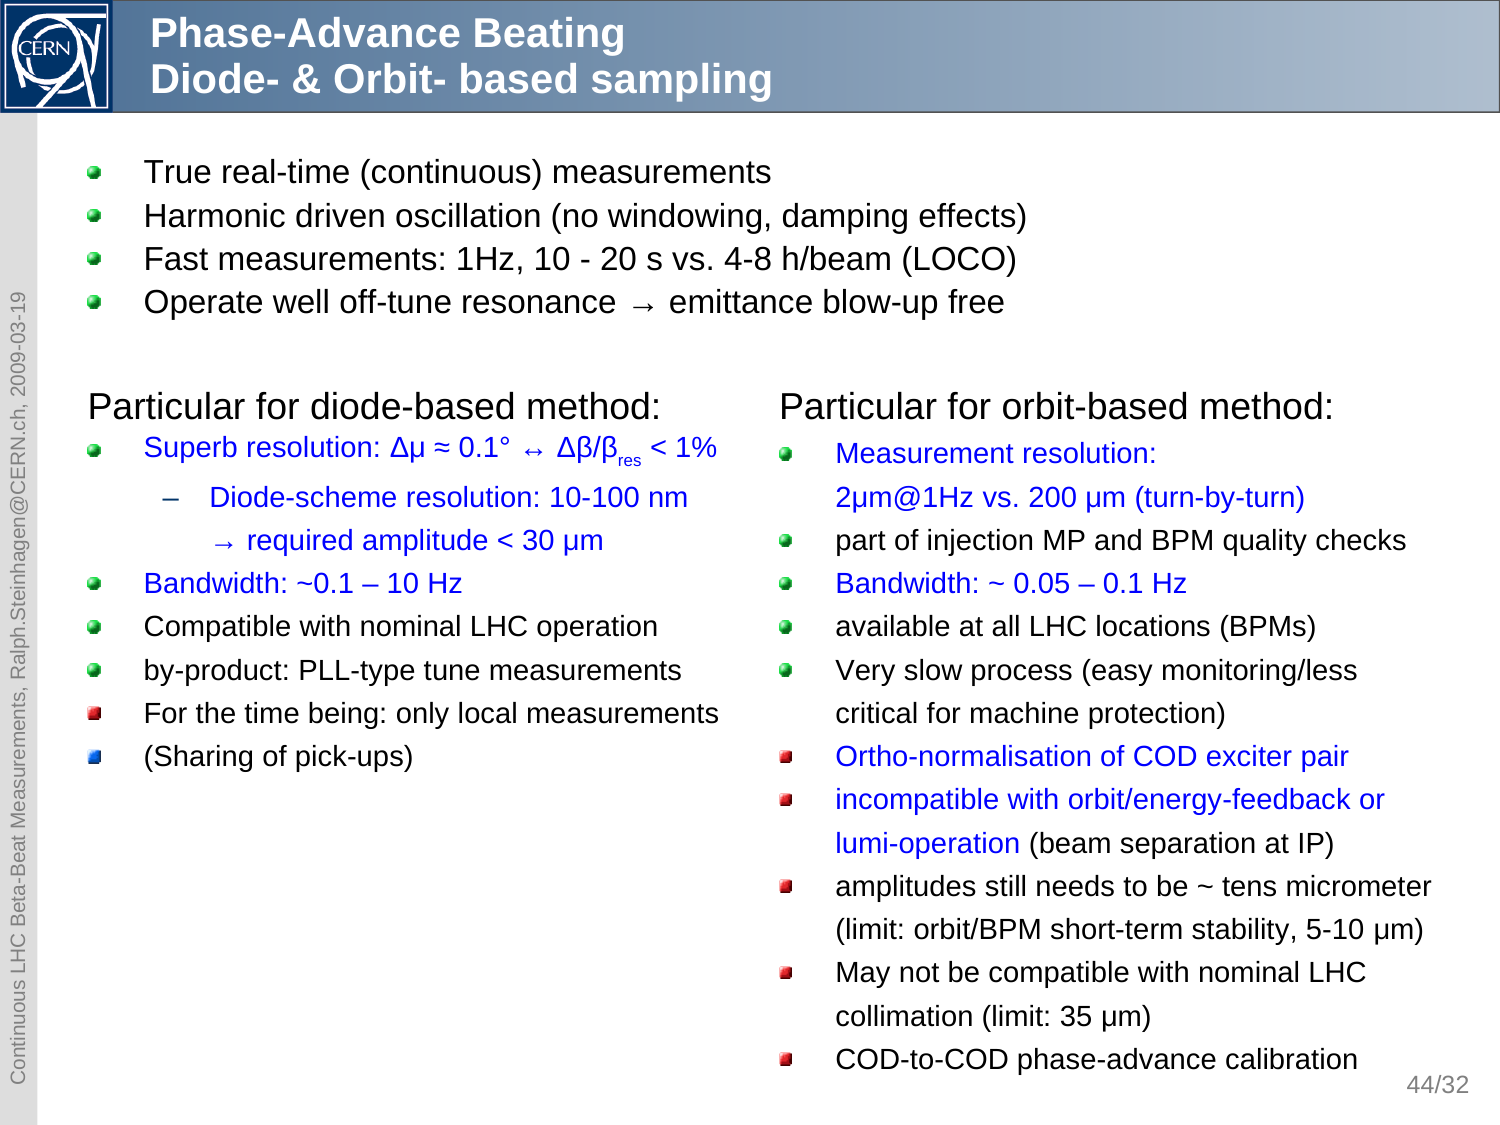

# Phase-Advance Beating Diode- & Orbit- based sampling
True real-time (continuous) measurements
Harmonic driven oscillation (no windowing, damping effects)
Fast measurements: 1Hz, 10 - 20 s vs. 4-8 h/beam (LOCO)
Operate well off-tune resonance → emittance blow-up free
Particular for diode-based method:
Superb resolution: Δμ ≈ 0.1° ↔ Δβ/βres < 1%
Diode-scheme resolution: 10-100 nm → required amplitude < 30 μm
Bandwidth: ~0.1 – 10 Hz
Compatible with nominal LHC operation
by-product: PLL-type tune measurements
For the time being: only local measurements
(Sharing of pick-ups)
Particular for orbit-based method:
Measurement resolution: 		2μm@1Hz vs. 200 μm (turn-by-turn)
part of injection MP and BPM quality checks
Bandwidth: ~ 0.05 – 0.1 Hz
available at all LHC locations (BPMs)
Very slow process (easy monitoring/less critical for machine protection)
Ortho-normalisation of COD exciter pair
incompatible with orbit/energy-feedback or lumi-operation (beam separation at IP)
amplitudes still needs to be ~ tens micrometer (limit: orbit/BPM short-term stability, 5-10 μm)
May not be compatible with nominal LHC collimation (limit: 35 μm)
COD-to-COD phase-advance calibration